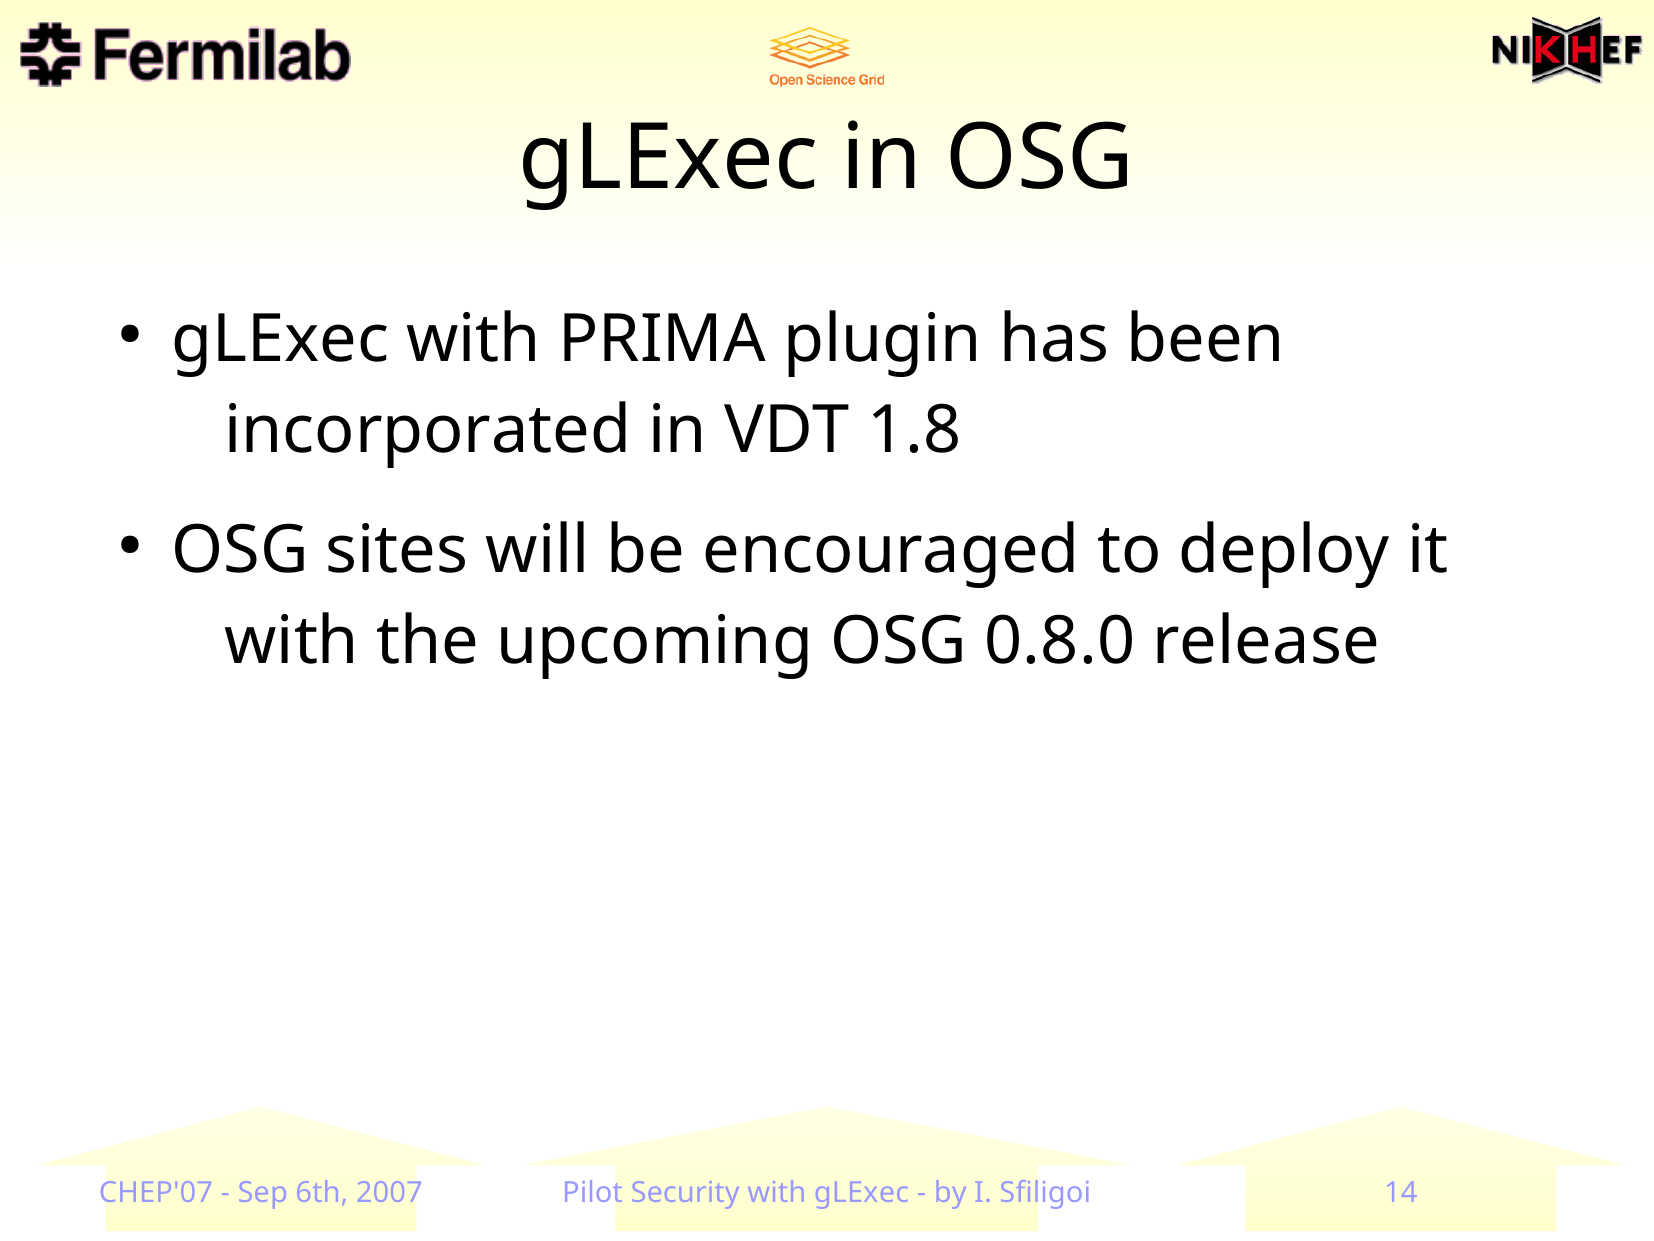

# gLExec in OSG
gLExec with PRIMA plugin has been incorporated in VDT 1.8
OSG sites will be encouraged to deploy it with the upcoming OSG 0.8.0 release
CHEP'07 - Sep 6th, 2007
Pilot Security with gLExec - by I. Sfiligoi
14